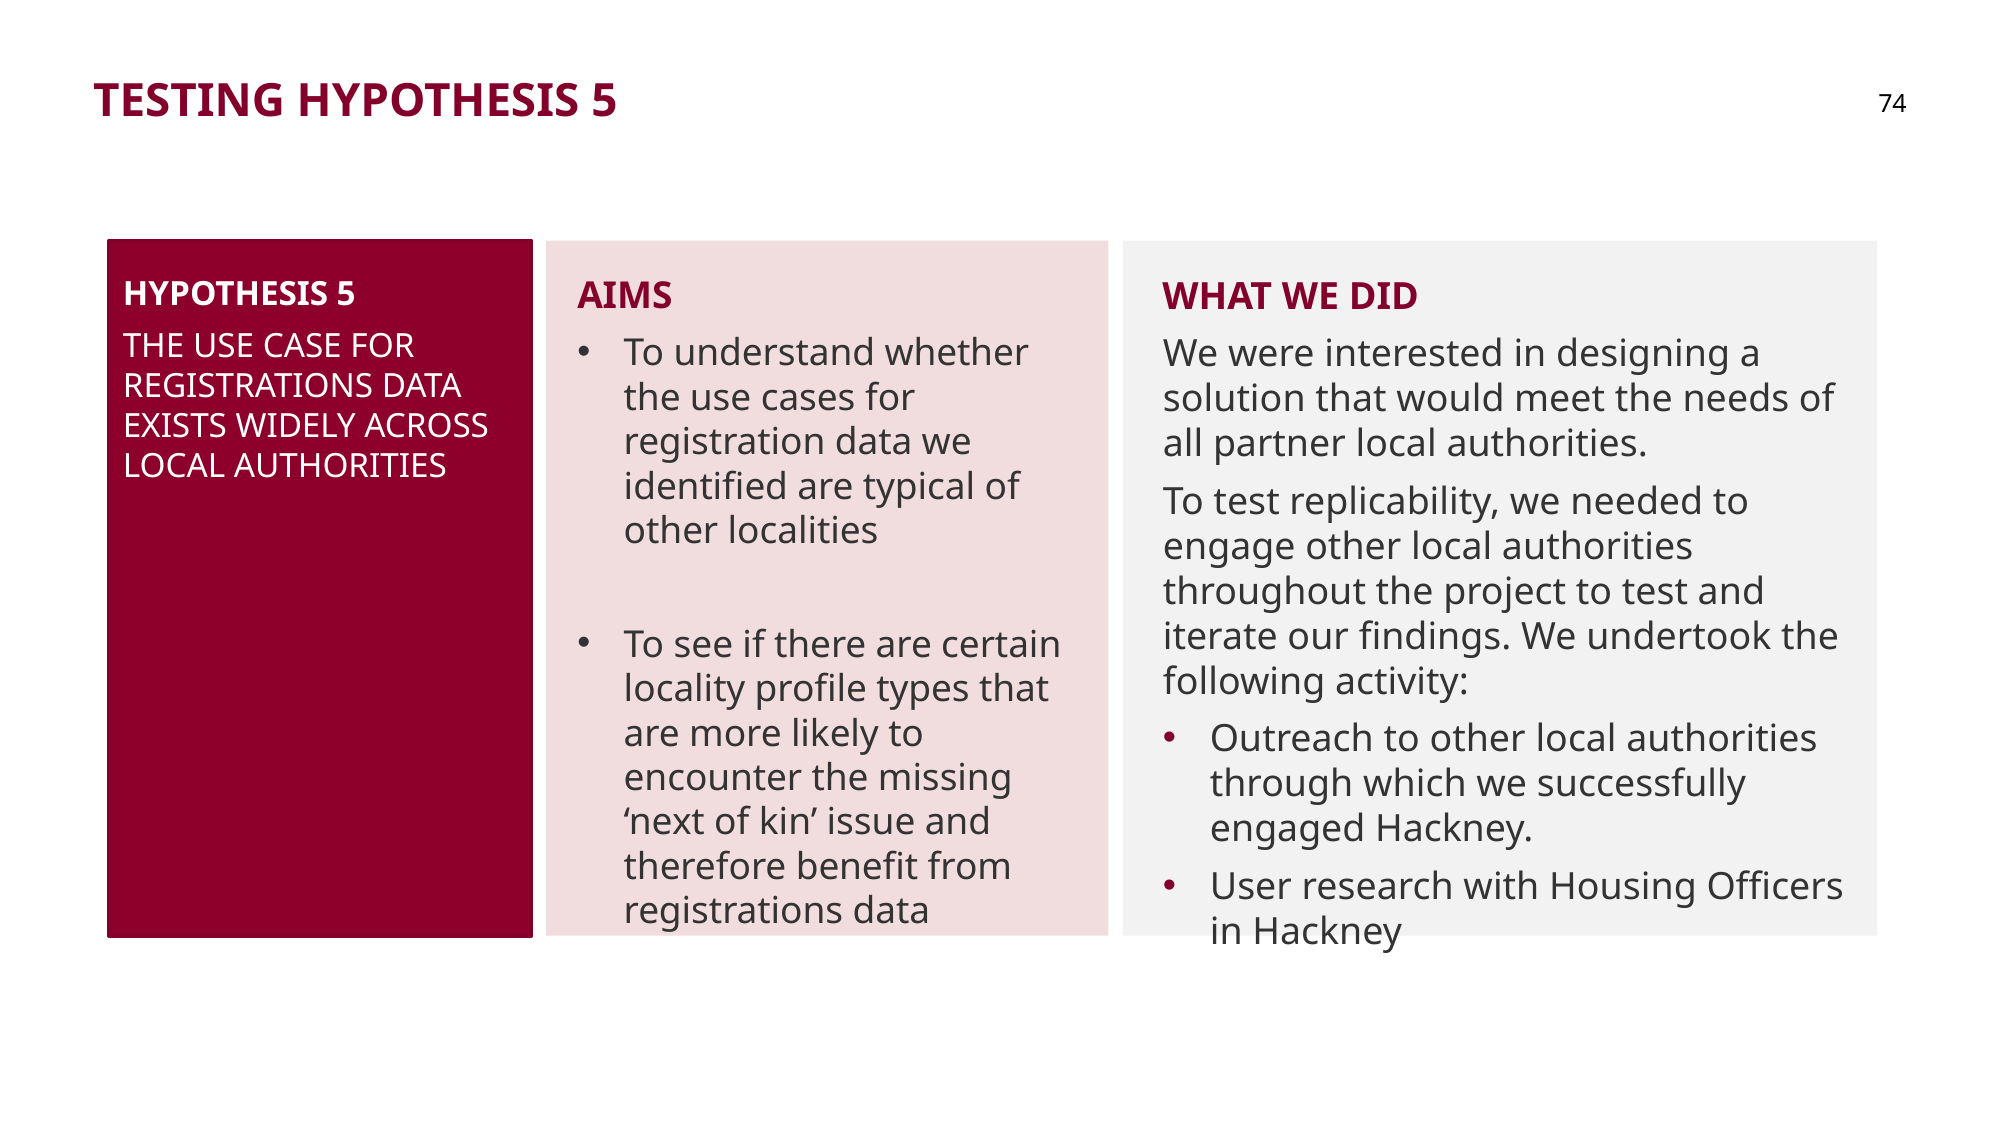

# TESTING HYPOTHESIS 5
HYPOTHESIS 5
THE USE CASE FOR REGISTRATIONS DATA EXISTS WIDELY ACROSS LOCAL AUTHORITIES
AIMS
To understand whether the use cases for registration data we identified are typical of other localities
To see if there are certain locality profile types that are more likely to encounter the missing ‘next of kin’ issue and therefore benefit from registrations data
WHAT WE DID
We were interested in designing a solution that would meet the needs of all partner local authorities.
To test replicability, we needed to engage other local authorities throughout the project to test and iterate our findings. We undertook the following activity:
Outreach to other local authorities through which we successfully engaged Hackney.
User research with Housing Officers in Hackney